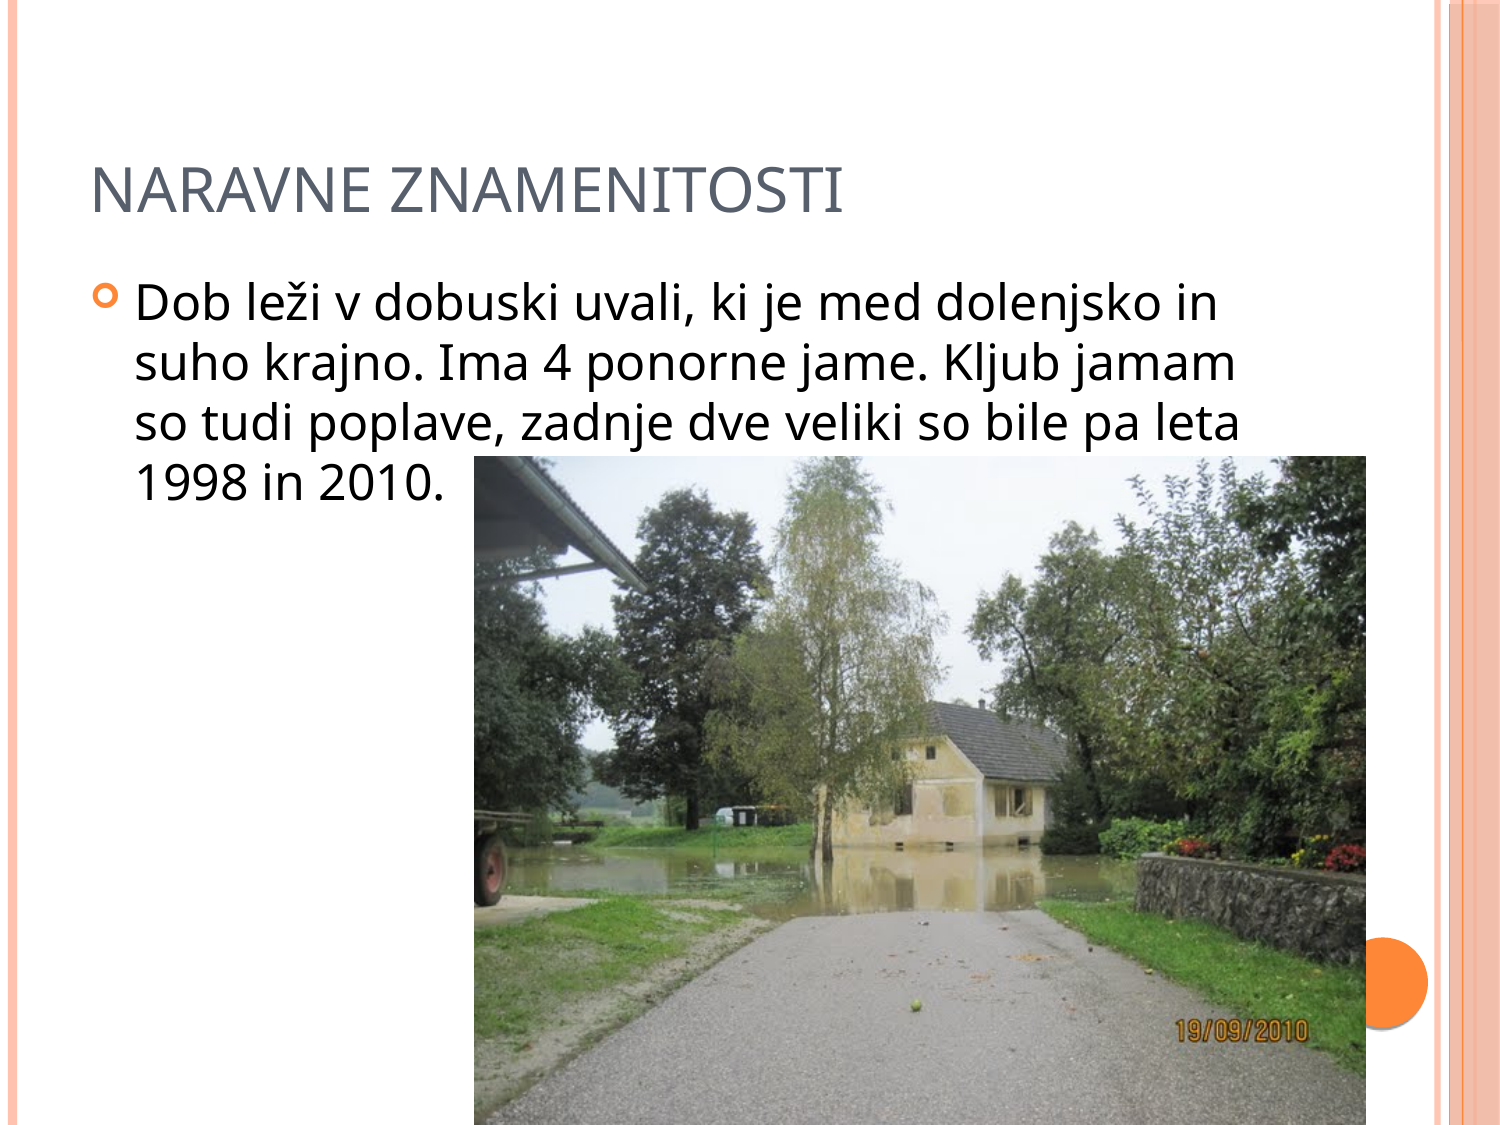

# NARAVNE ZNAMENITOSTI
Dob leži v dobuski uvali, ki je med dolenjsko in suho krajno. Ima 4 ponorne jame. Kljub jamam so tudi poplave, zadnje dve veliki so bile pa leta 1998 in 2010.